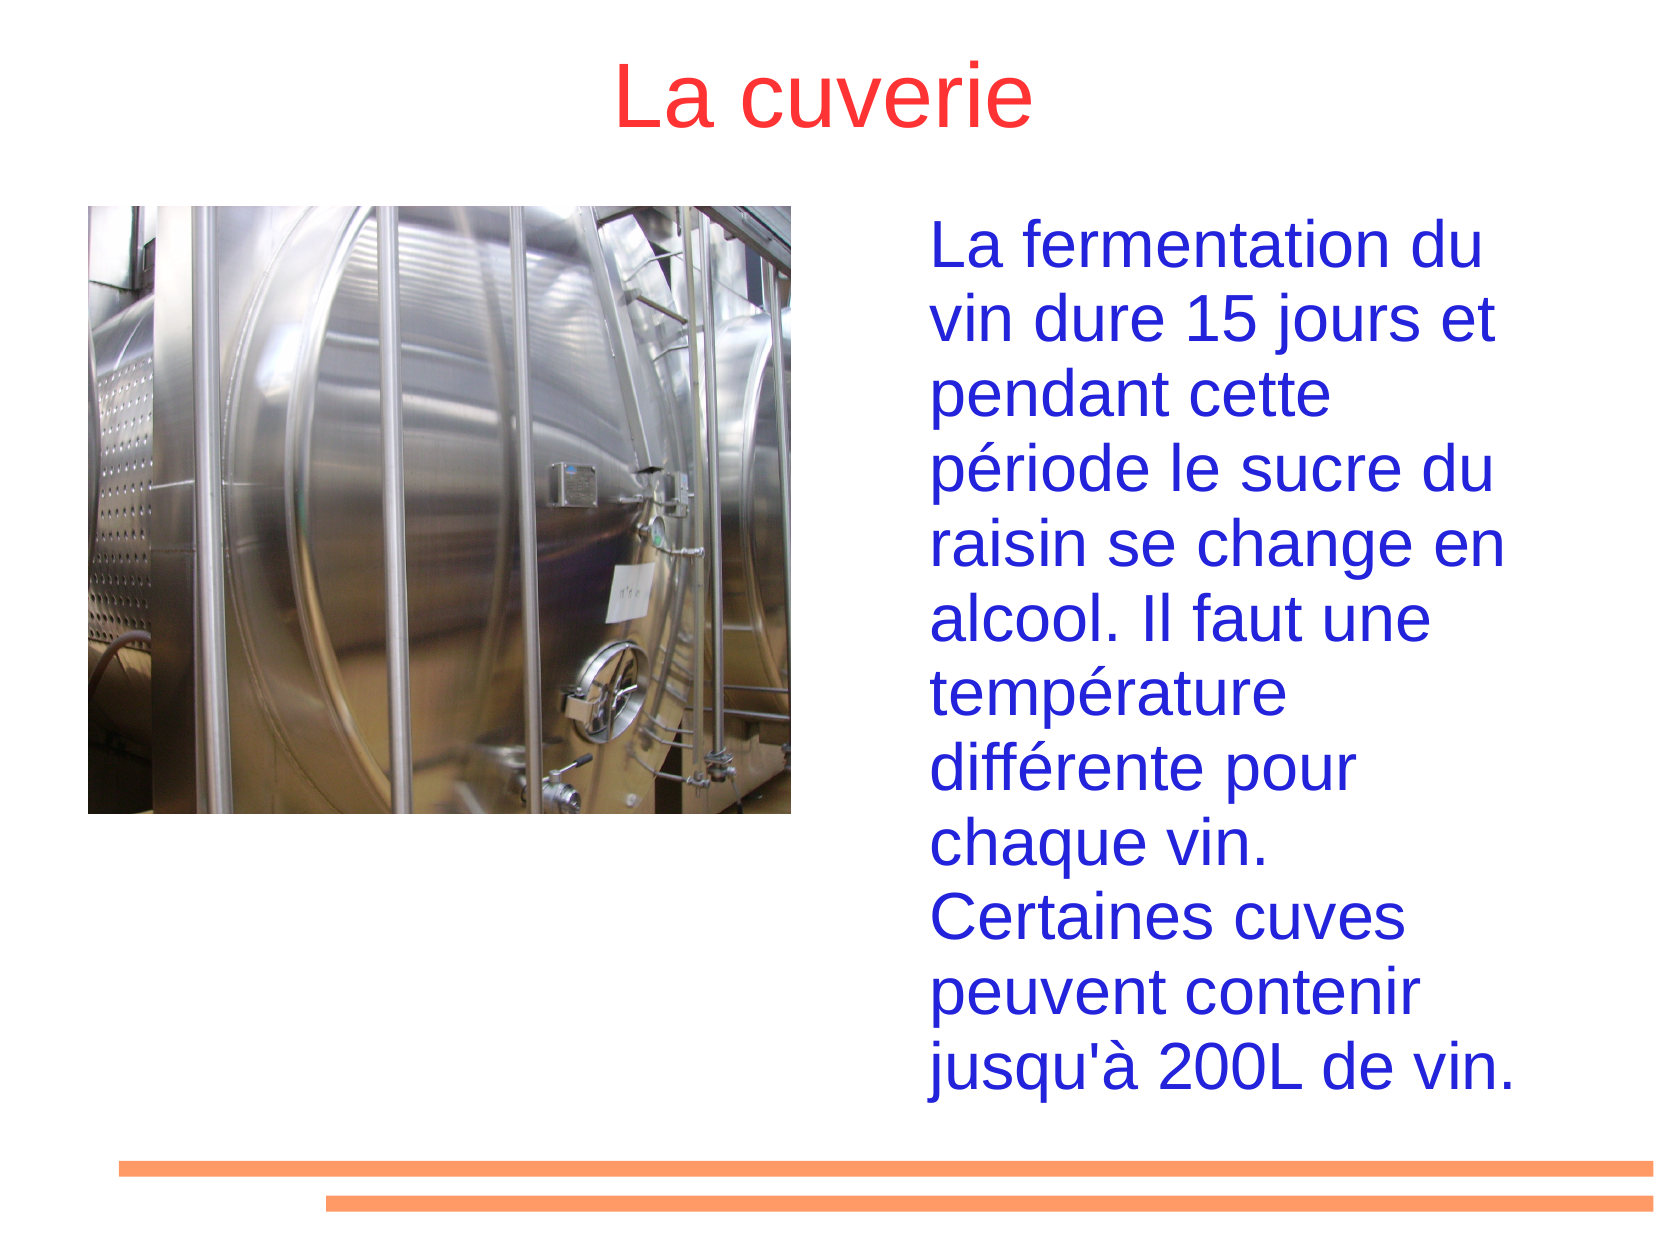

# La cuverie
La fermentation du vin dure 15 jours et pendant cette période le sucre du raisin se change en alcool. Il faut une température différente pour chaque vin. Certaines cuves peuvent contenir jusqu'à 200L de vin.